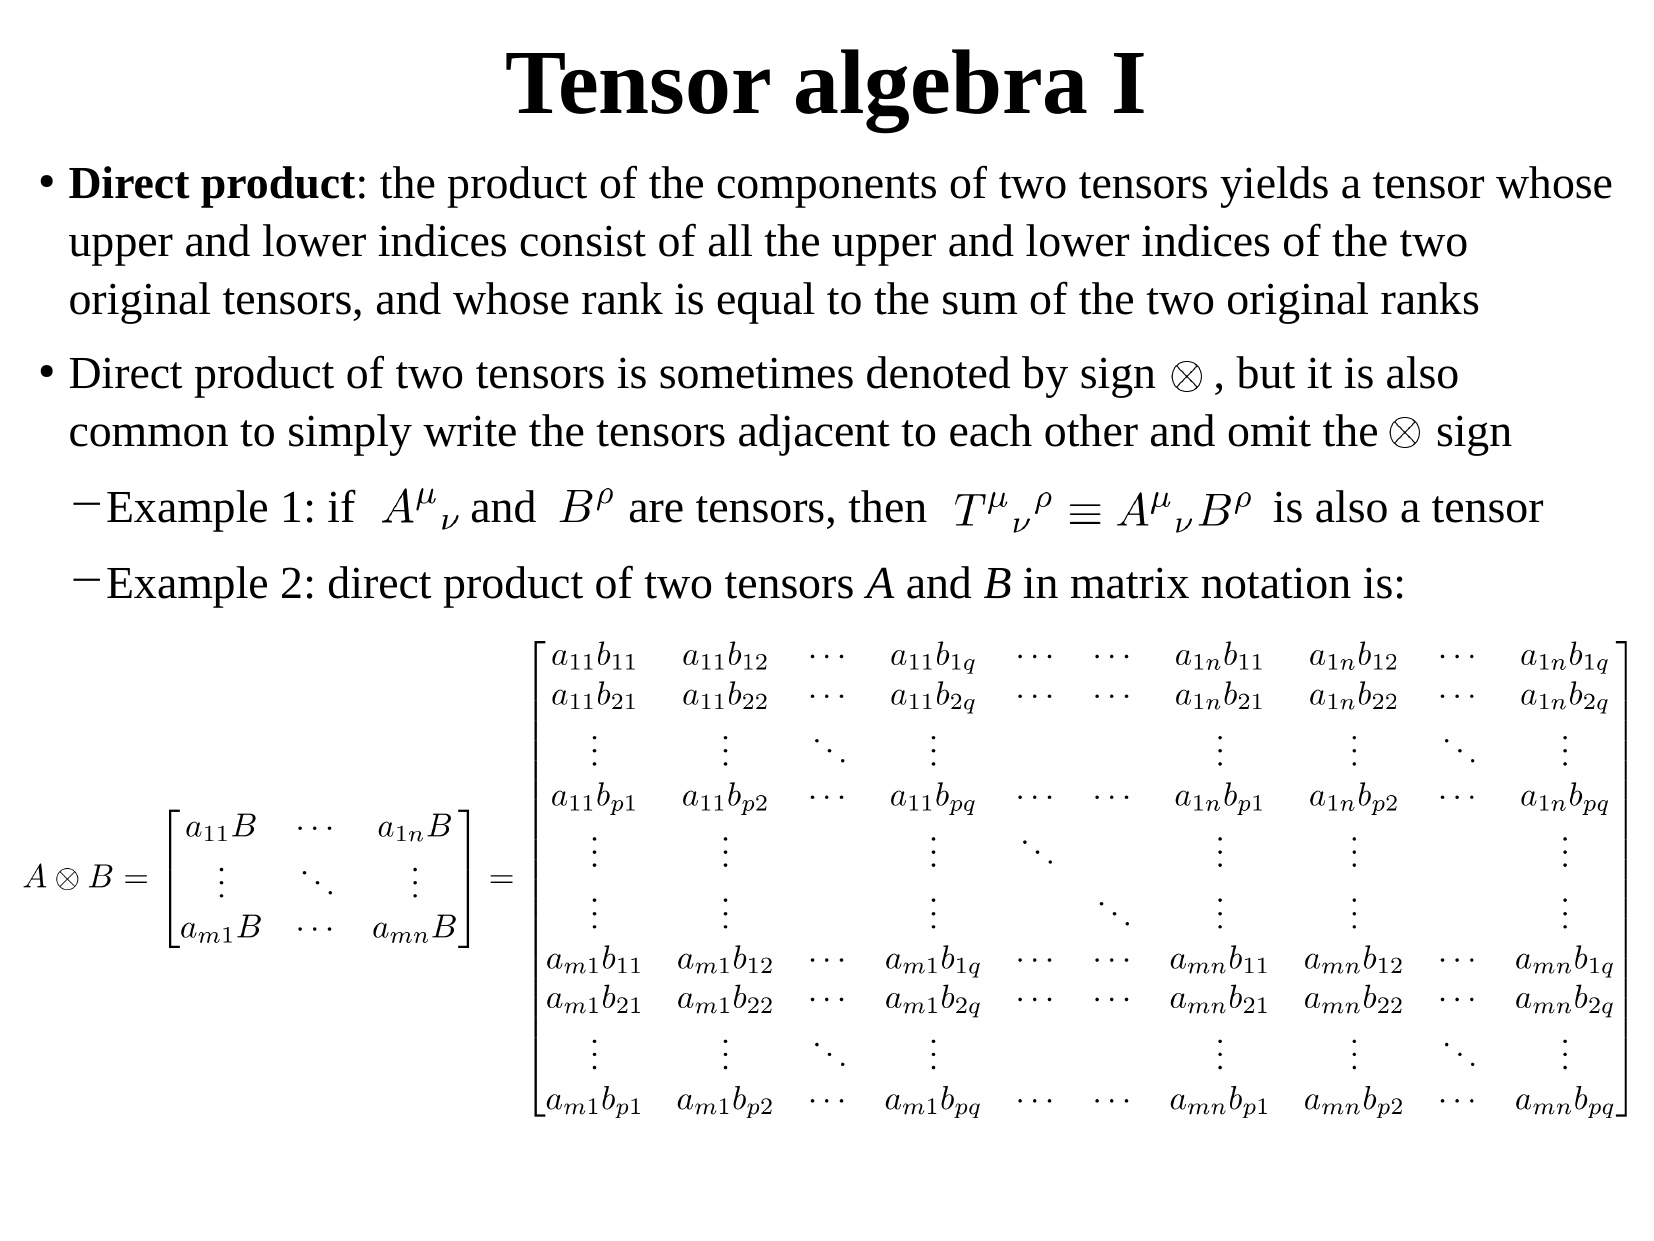

Tensor algebra I
# Direct product: the product of the components of two tensors yields a tensor whose upper and lower indices consist of all the upper and lower indices of the two original tensors, and whose rank is equal to the sum of the two original ranks
Direct product of two tensors is sometimes denoted by sign , but it is also common to simply write the tensors adjacent to each other and omit the sign
Example 1: if and are tensors, then is also a tensor
Example 2: direct product of two tensors A and B in matrix notation is: